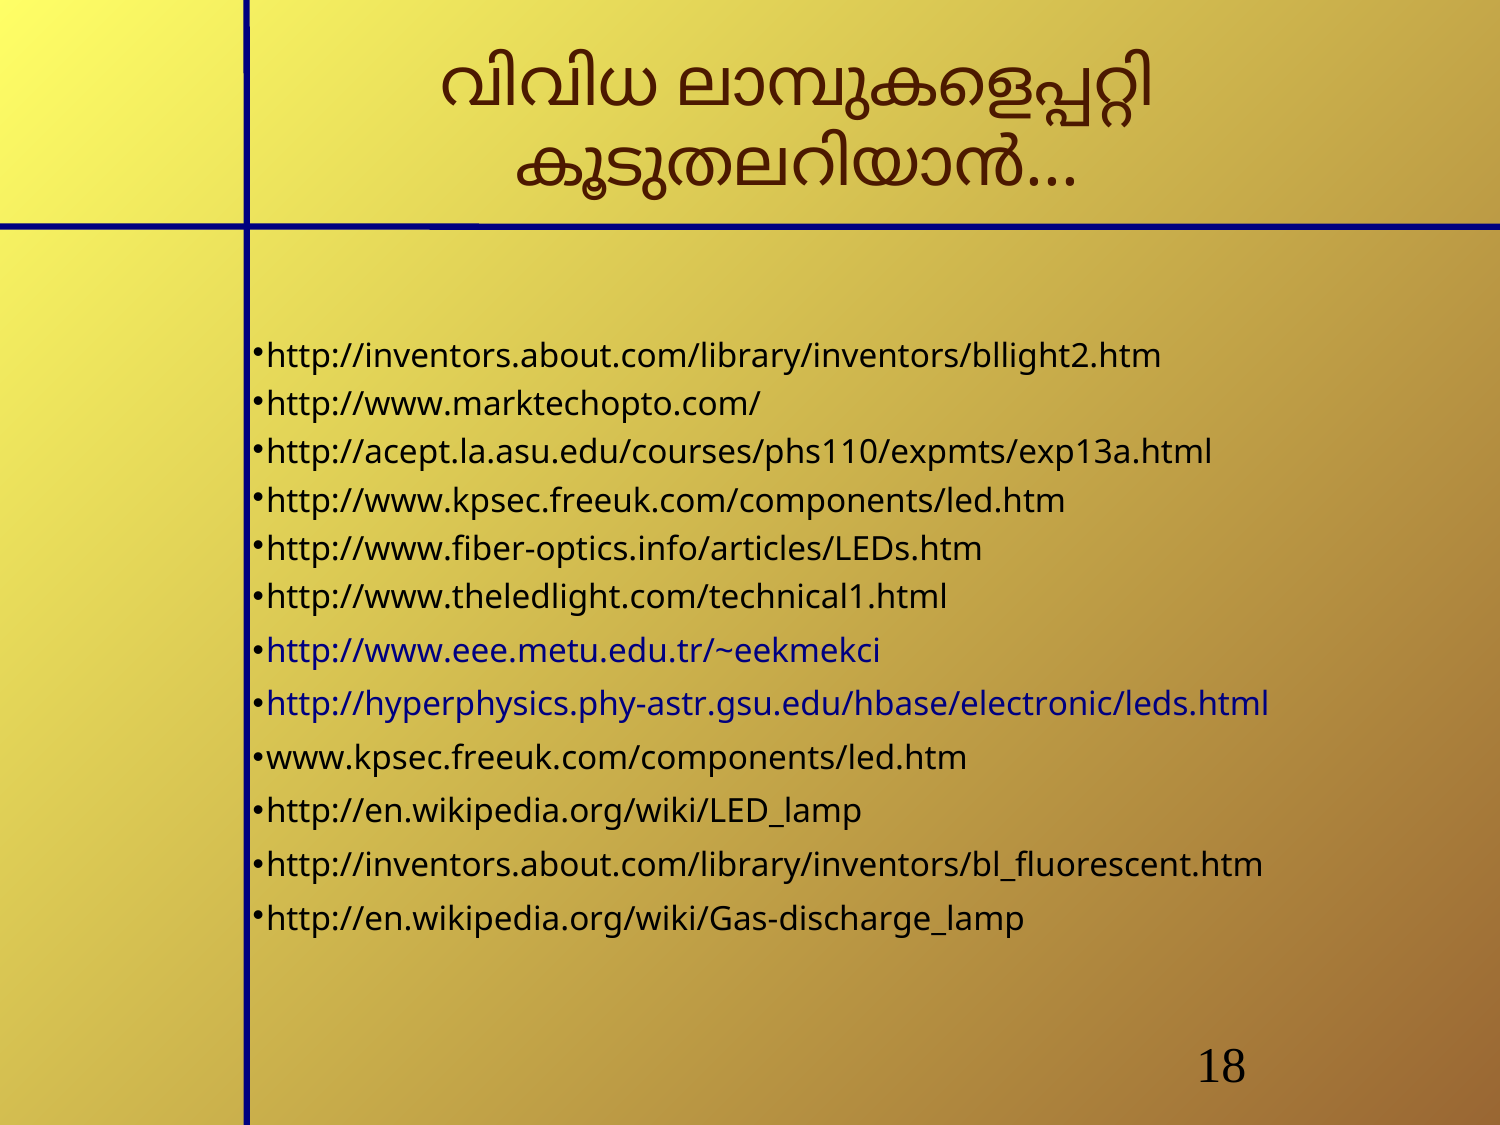

# വിവിധ ലാമ്പുകളെപ്പറ്റി കൂടുതലറിയാന്‍...
http://inventors.about.com/library/inventors/bllight2.htm
http://www.marktechopto.com/
http://acept.la.asu.edu/courses/phs110/expmts/exp13a.html
http://www.kpsec.freeuk.com/components/led.htm
http://www.fiber-optics.info/articles/LEDs.htm
http://www.theledlight.com/technical1.html
http://www.eee.metu.edu.tr/~eekmekci
http://hyperphysics.phy-astr.gsu.edu/hbase/electronic/leds.html
www.kpsec.freeuk.com/components/led.htm
http://en.wikipedia.org/wiki/LED_lamp
http://inventors.about.com/library/inventors/bl_fluorescent.htm
http://en.wikipedia.org/wiki/Gas-discharge_lamp
18